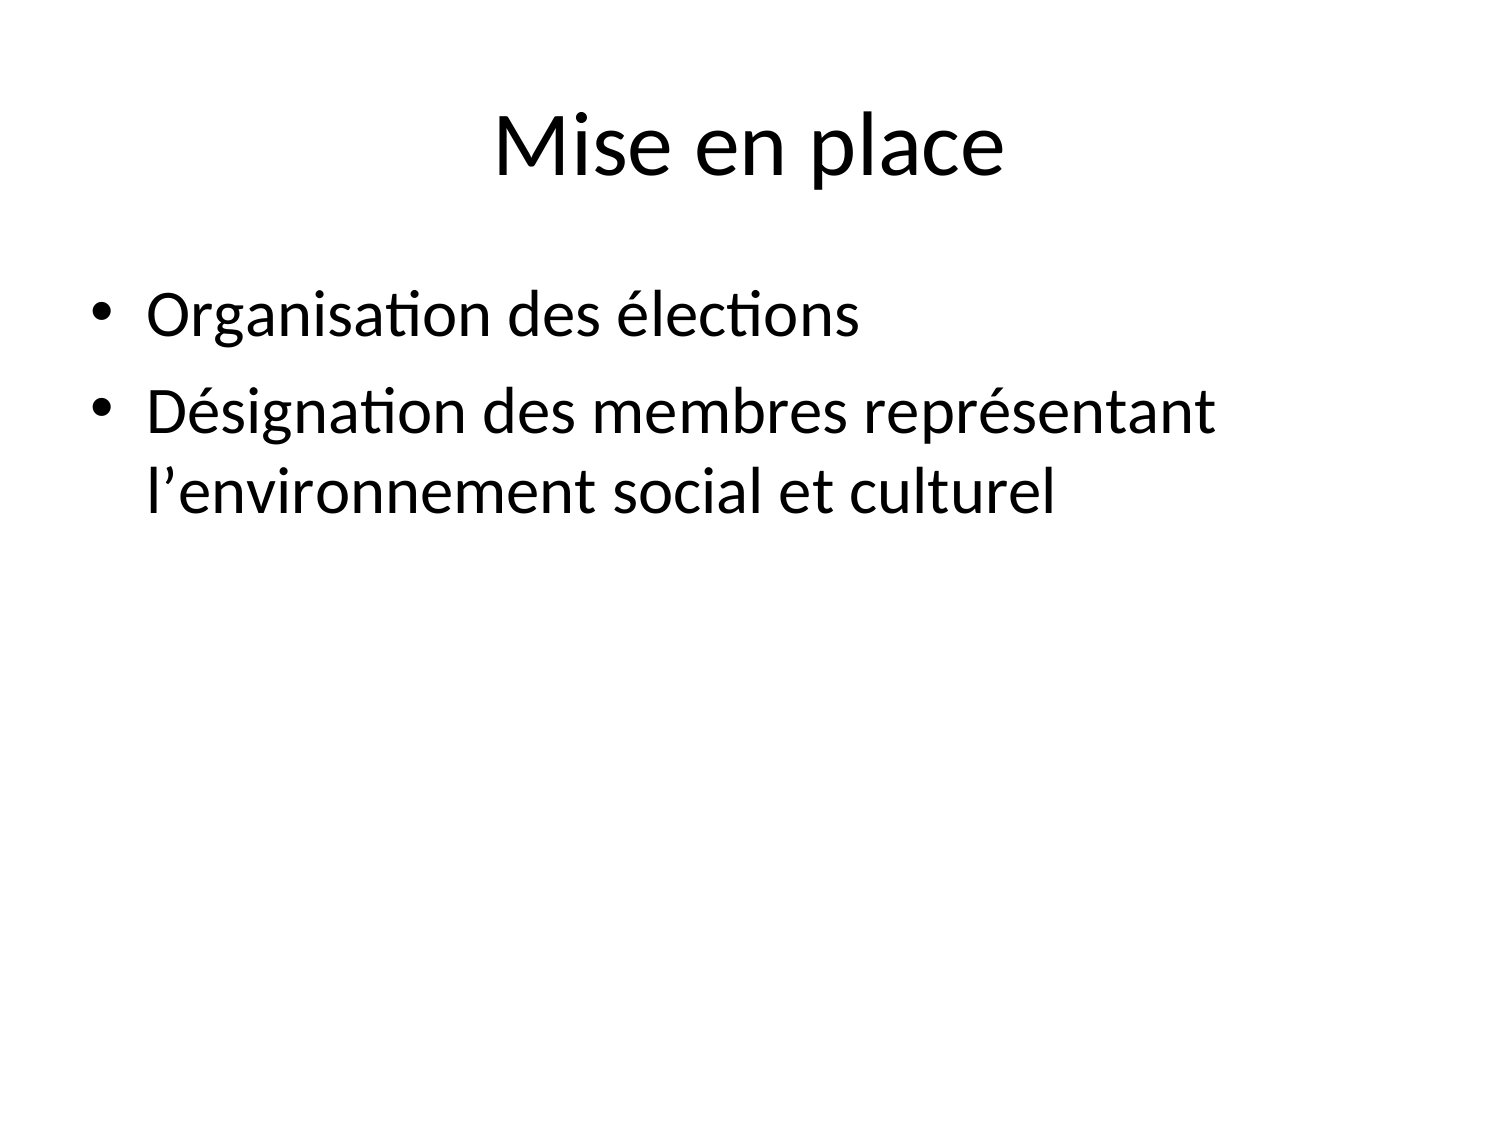

# Mise en place
Organisation des élections
Désignation des membres représentant l’environnement social et culturel